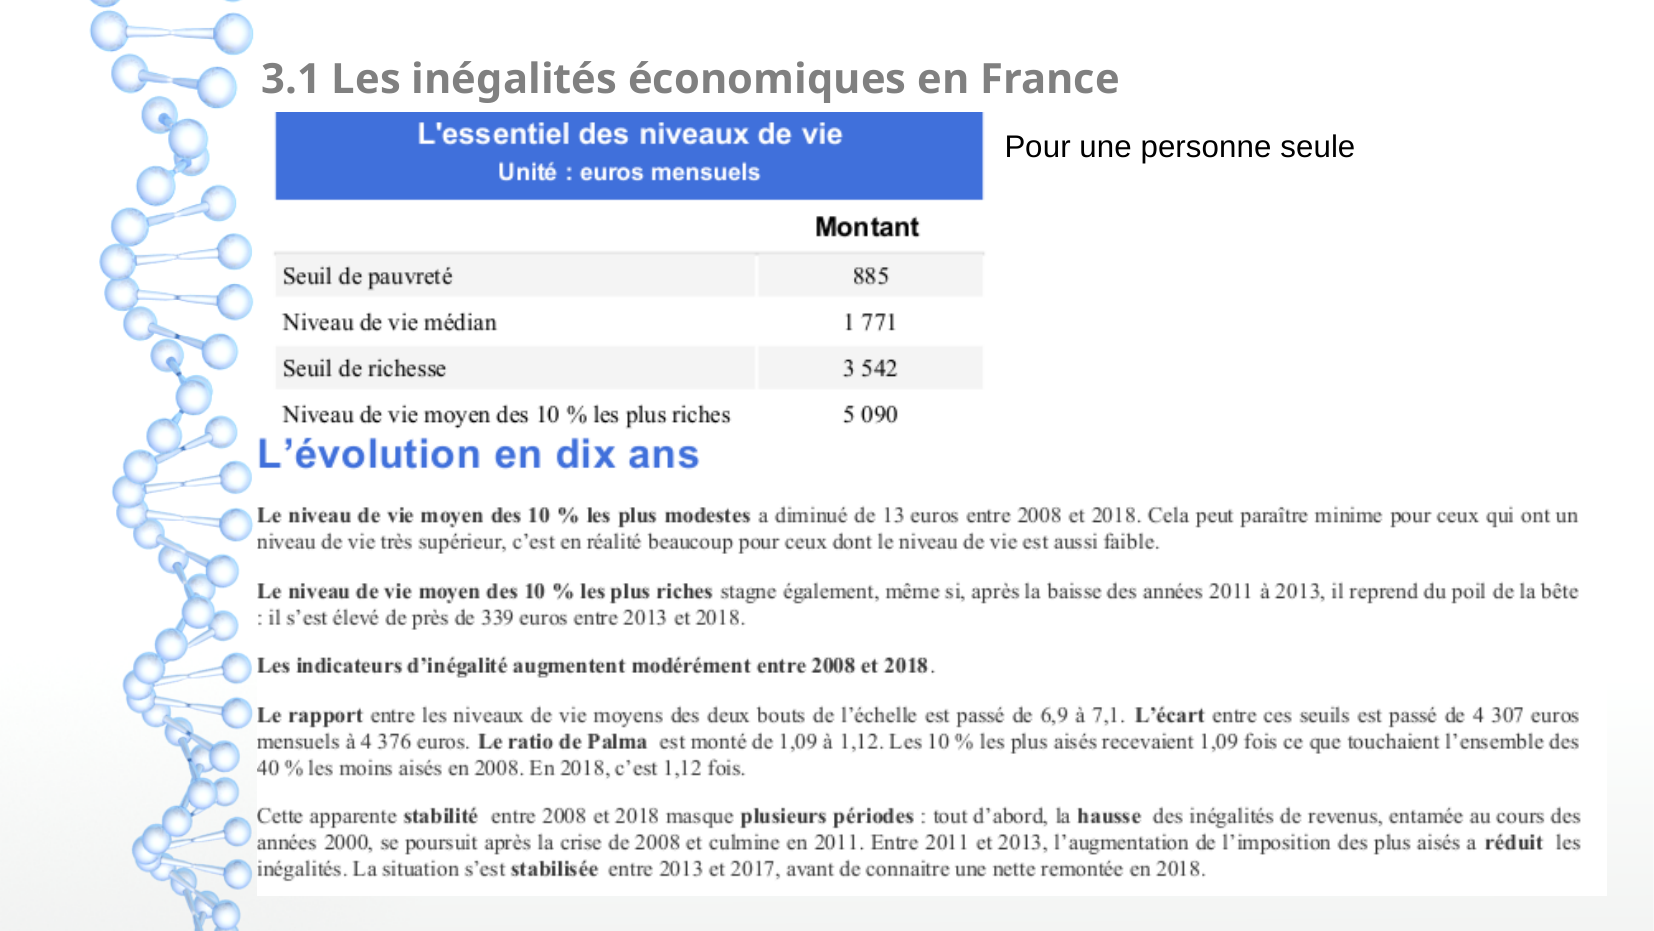

# 3.1 Les inégalités économiques en France
Pour une personne seule